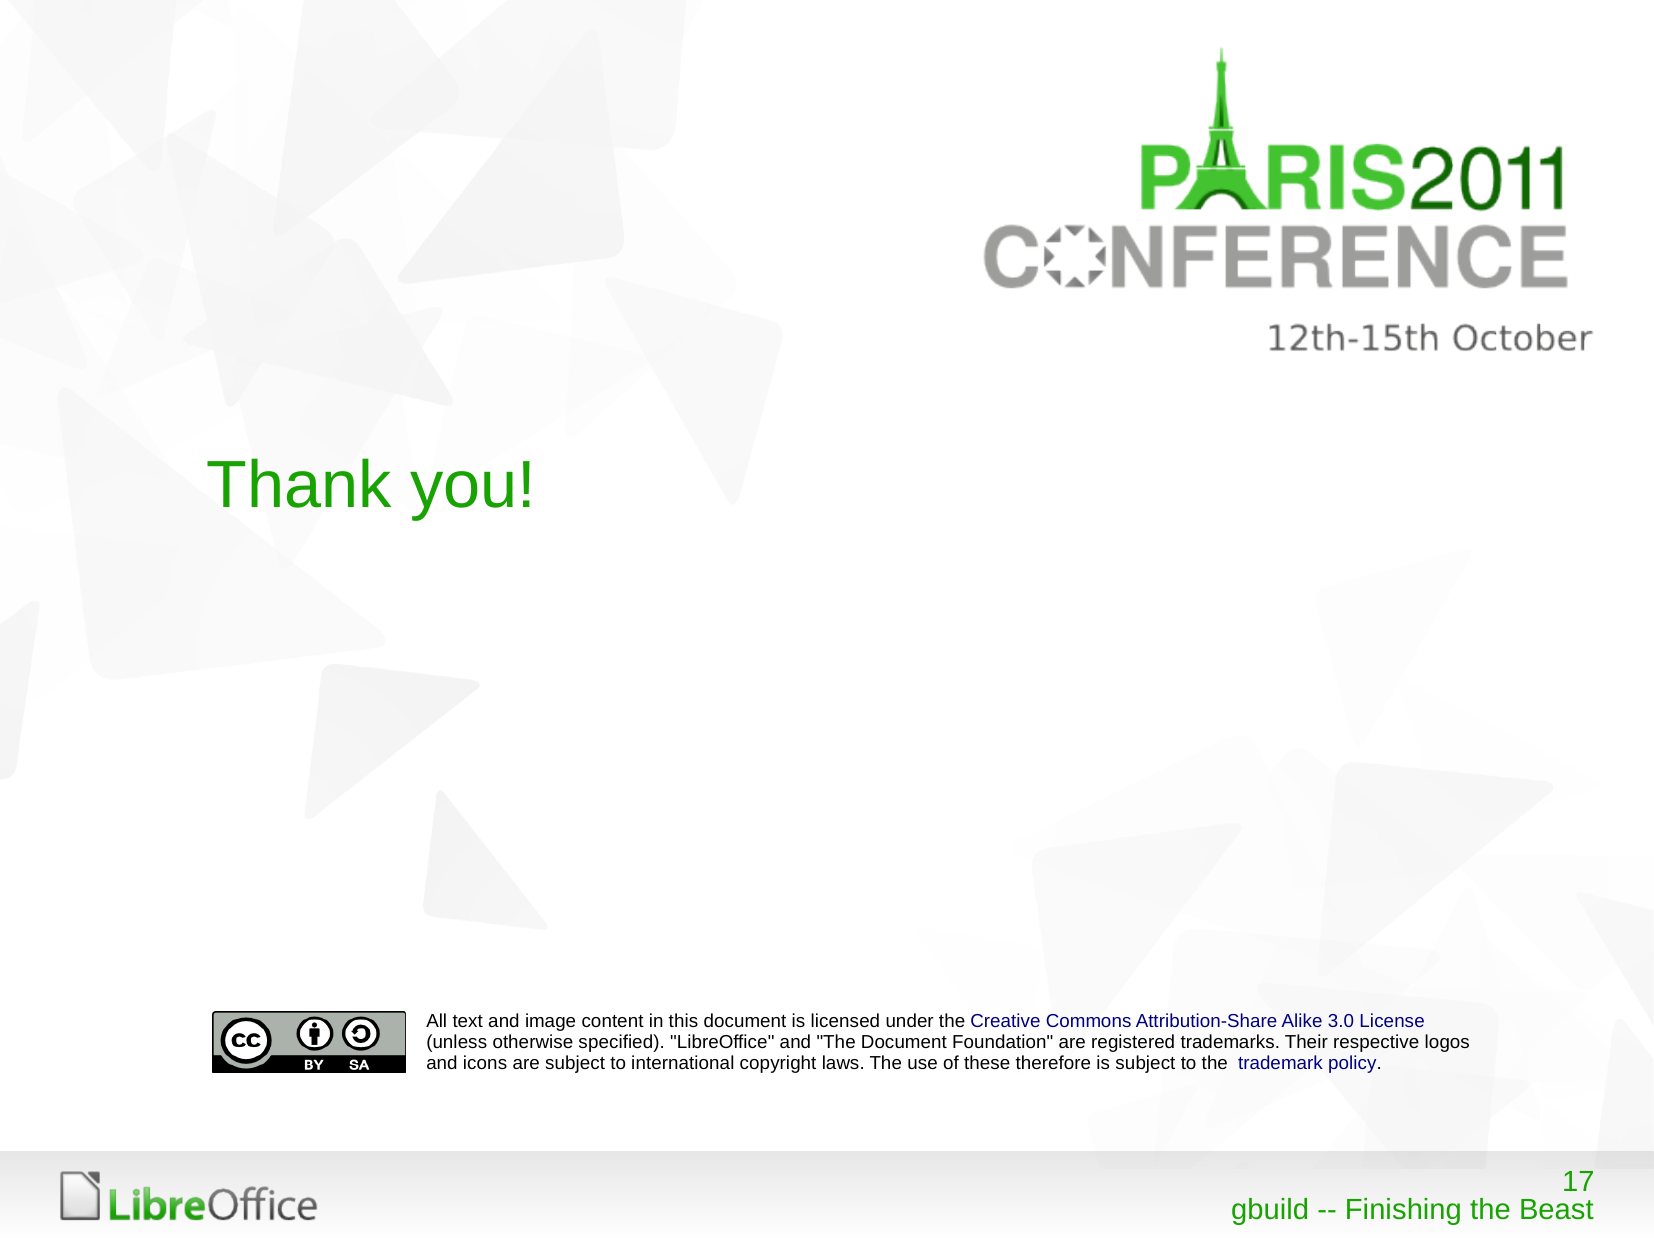

# Thank you!
17
gbuild -- Finishing the Beast